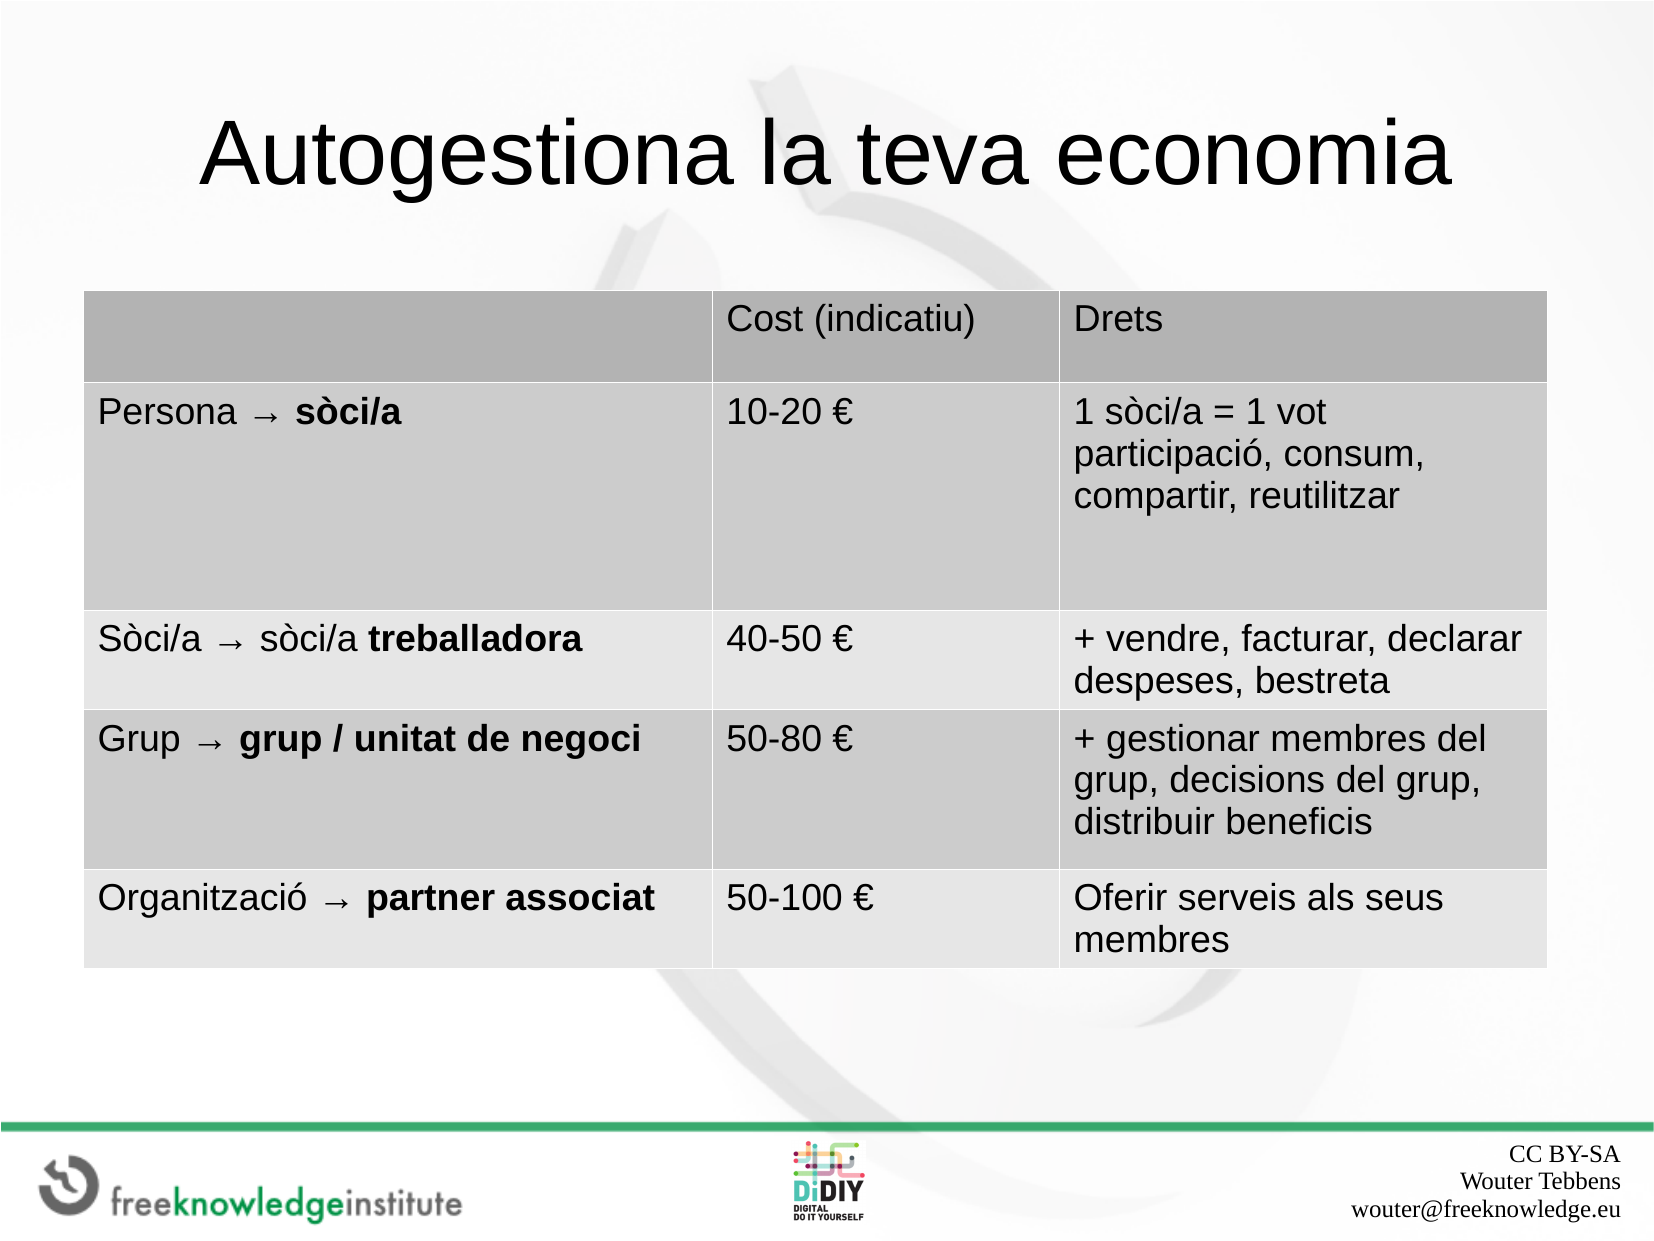

# Autogestiona la teva economia
| | Cost (indicatiu) | Drets |
| --- | --- | --- |
| Persona → sòci/a | 10-20 € | 1 sòci/a = 1 vot participació, consum, compartir, reutilitzar |
| Sòci/a → sòci/a treballadora | 40-50 € | + vendre, facturar, declarar despeses, bestreta |
| Grup → grup / unitat de negoci | 50-80 € | + gestionar membres del grup, decisions del grup, distribuir beneficis |
| Organització → partner associat | 50-100 € | Oferir serveis als seus membres |